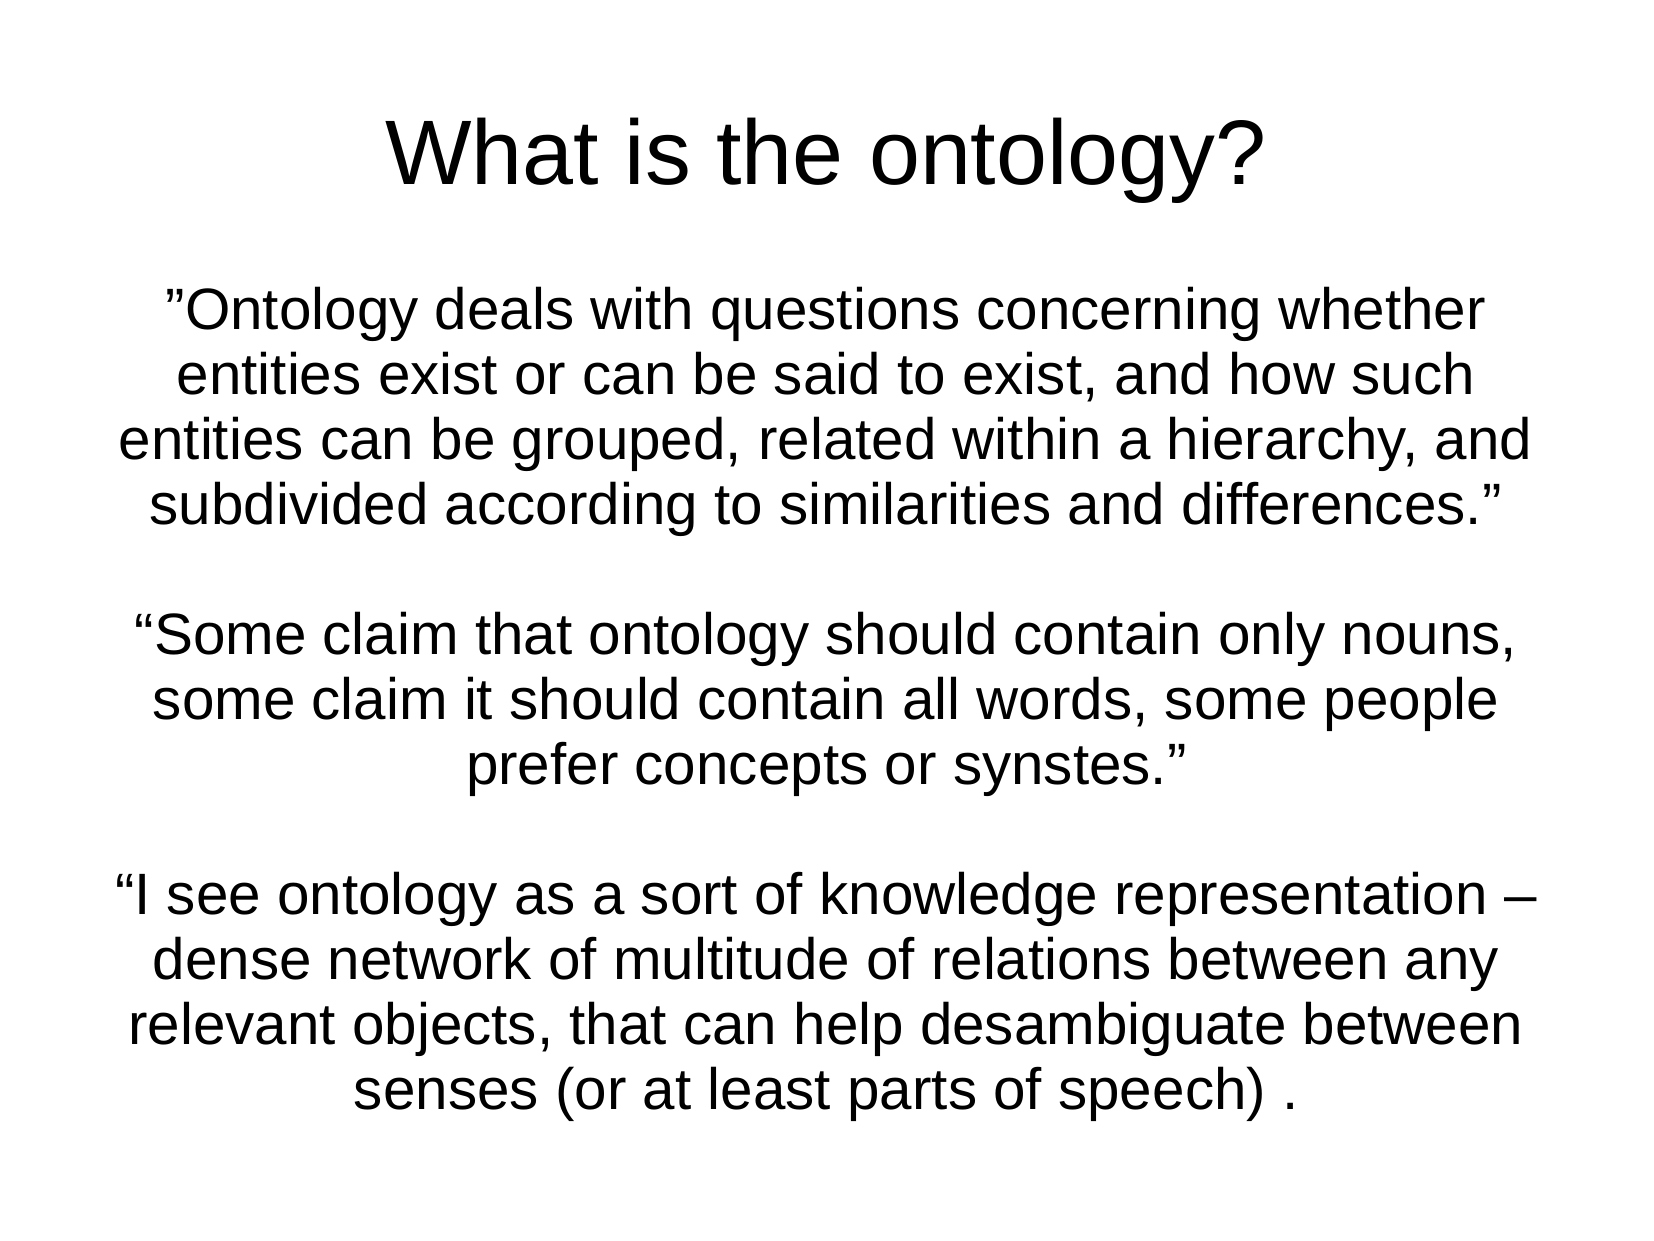

# What is the ontology?
”Ontology deals with questions concerning whether entities exist or can be said to exist, and how such entities can be grouped, related within a hierarchy, and subdivided according to similarities and differences.”
“Some claim that ontology should contain only nouns, some claim it should contain all words, some people prefer concepts or synstes.”
“I see ontology as a sort of knowledge representation – dense network of multitude of relations between any relevant objects, that can help desambiguate between senses (or at least parts of speech) .